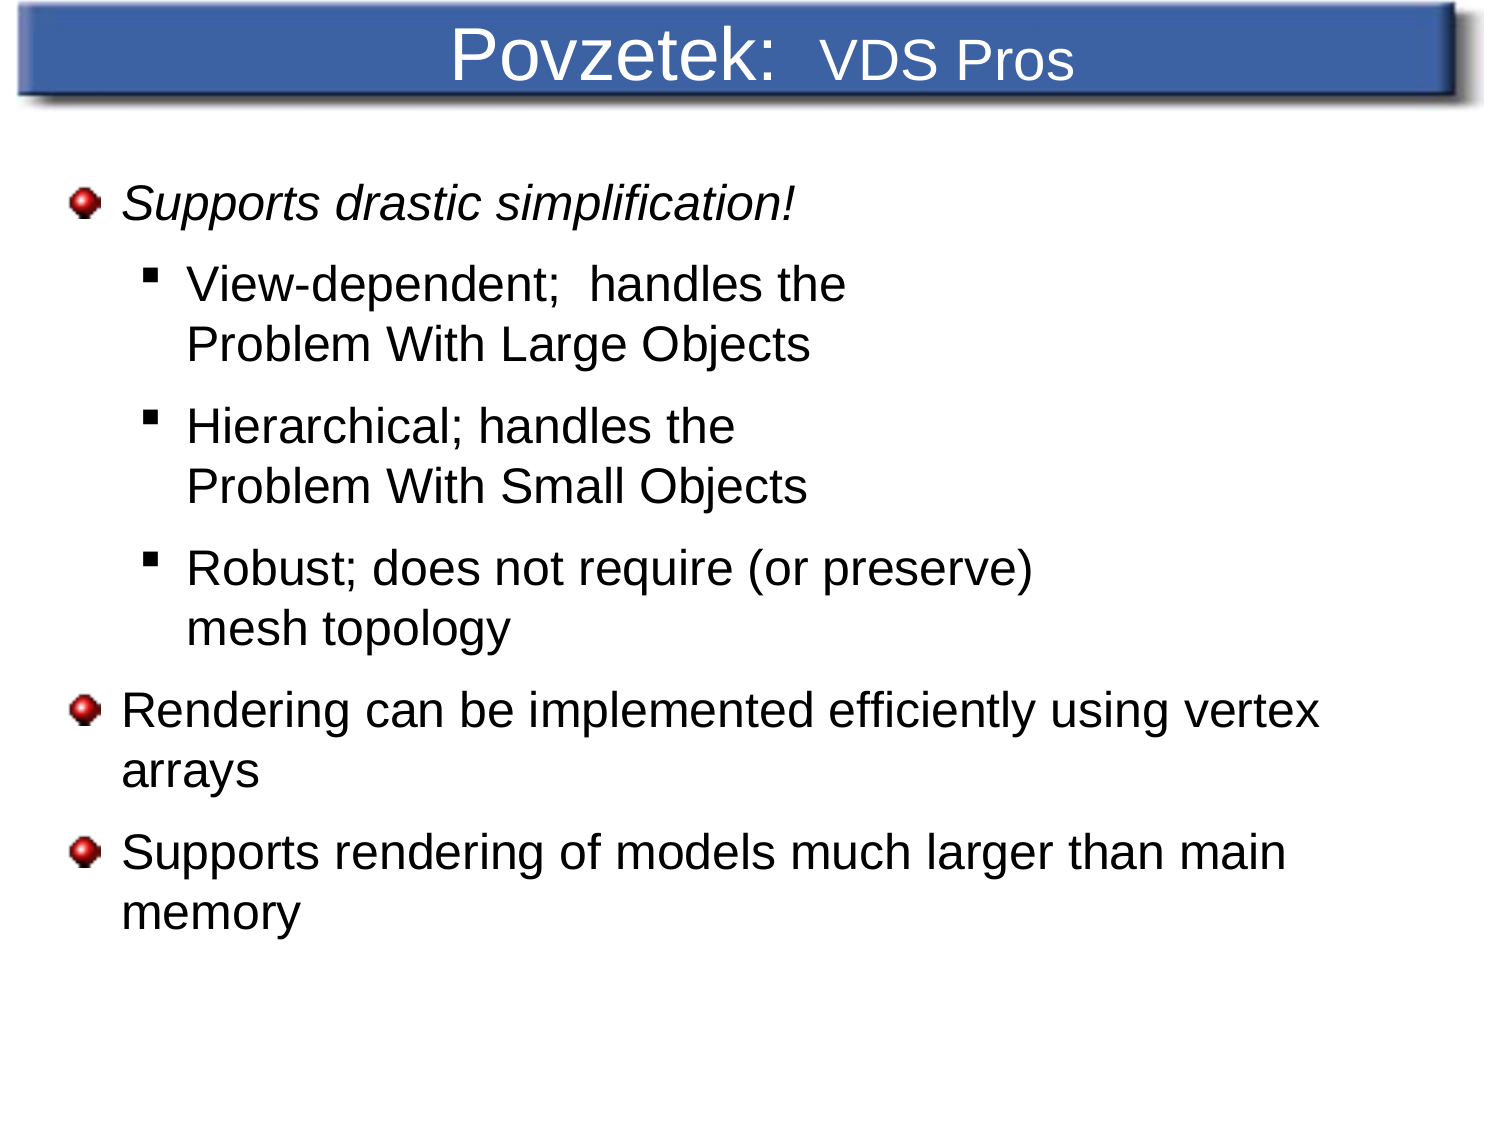

# Povzetek: VDS Pros
Supports drastic simplification!
View-dependent; handles the
Problem With Large Objects
Hierarchical; handles the
Problem With Small Objects
Robust; does not require (or preserve)
mesh topology
Rendering can be implemented efficiently using vertex arrays
Supports rendering of models much larger than main memory